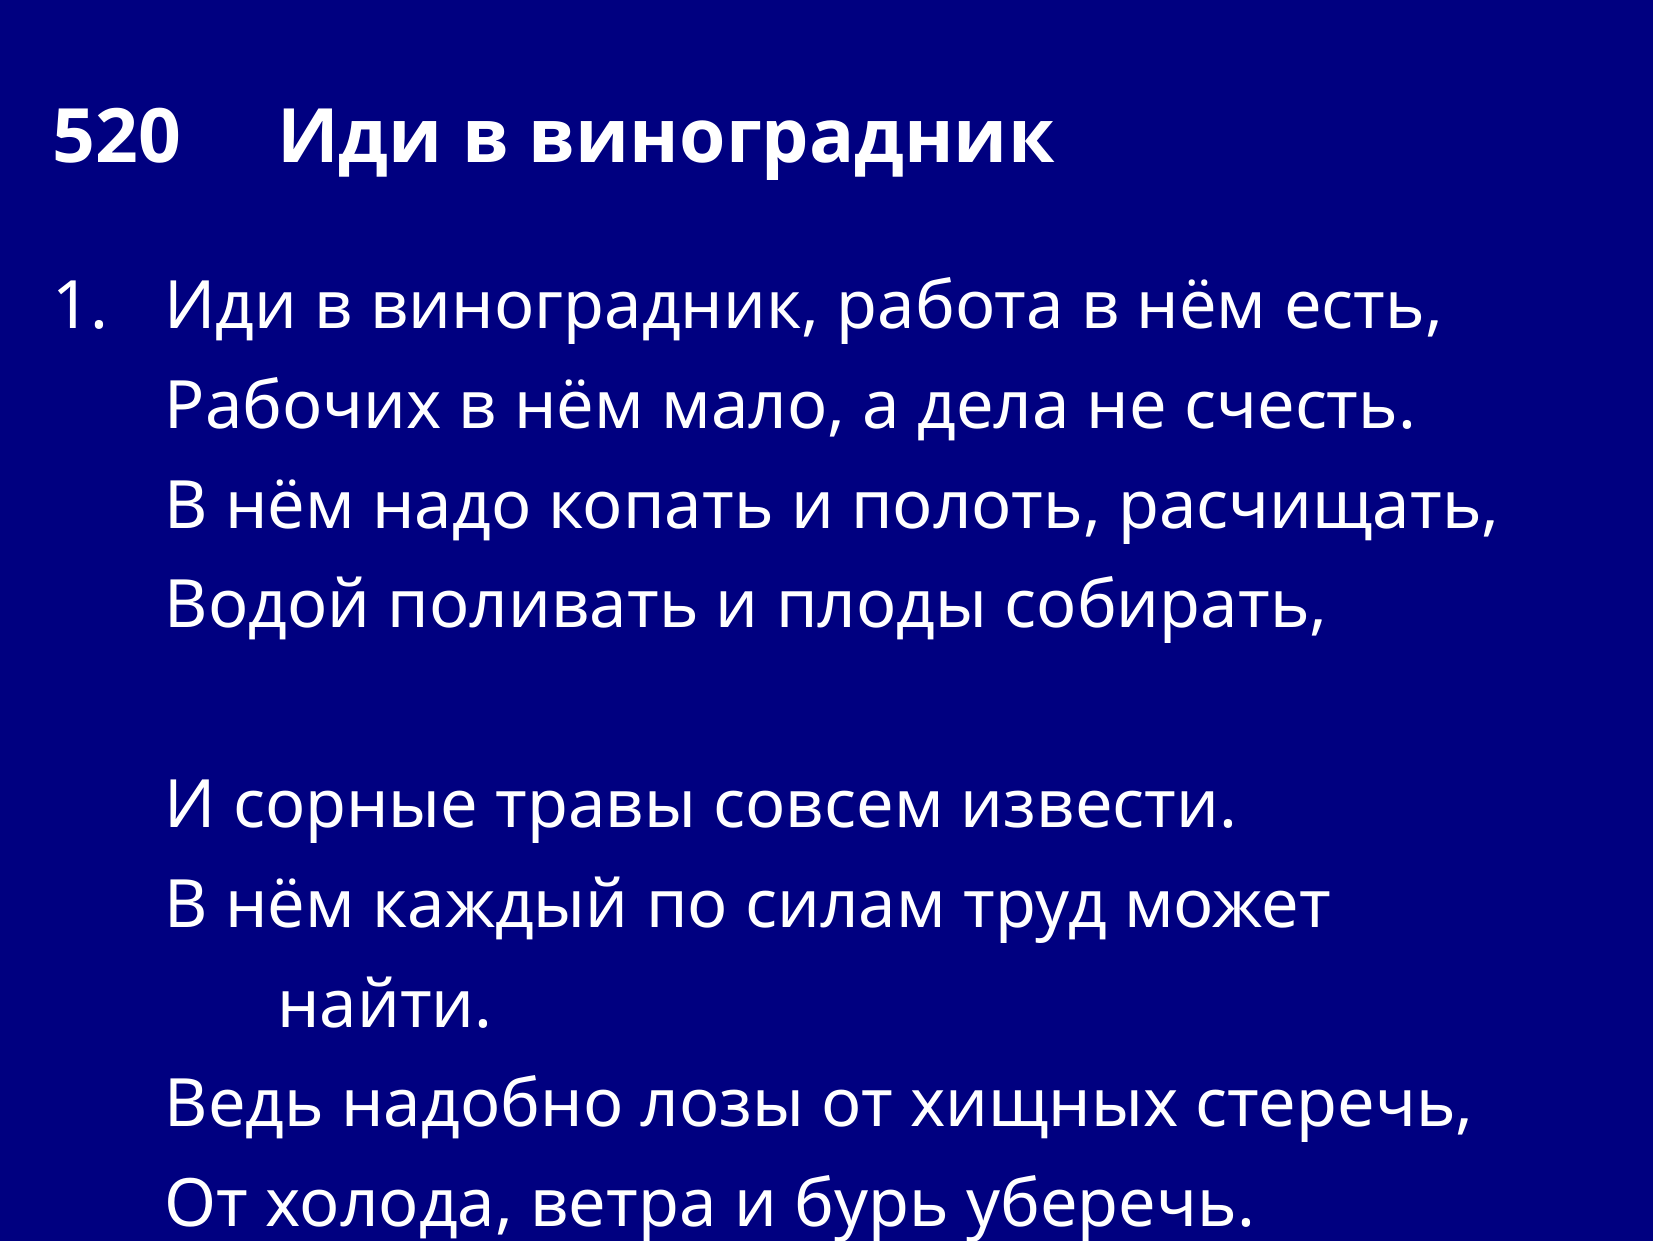

520	Иди в виноградник
1.	Иди в виноградник, работа в нём есть,
	Рабочих в нём мало, а дела не счесть.
	В нём надо копать и полоть, расчищать,
	Водой поливать и плоды собирать,
	И сорные травы совсем извести.
	В нём каждый по силам труд может
		найти.
	Ведь надобно лозы от хищных стеречь,
	От холода, ветра и бурь уберечь.